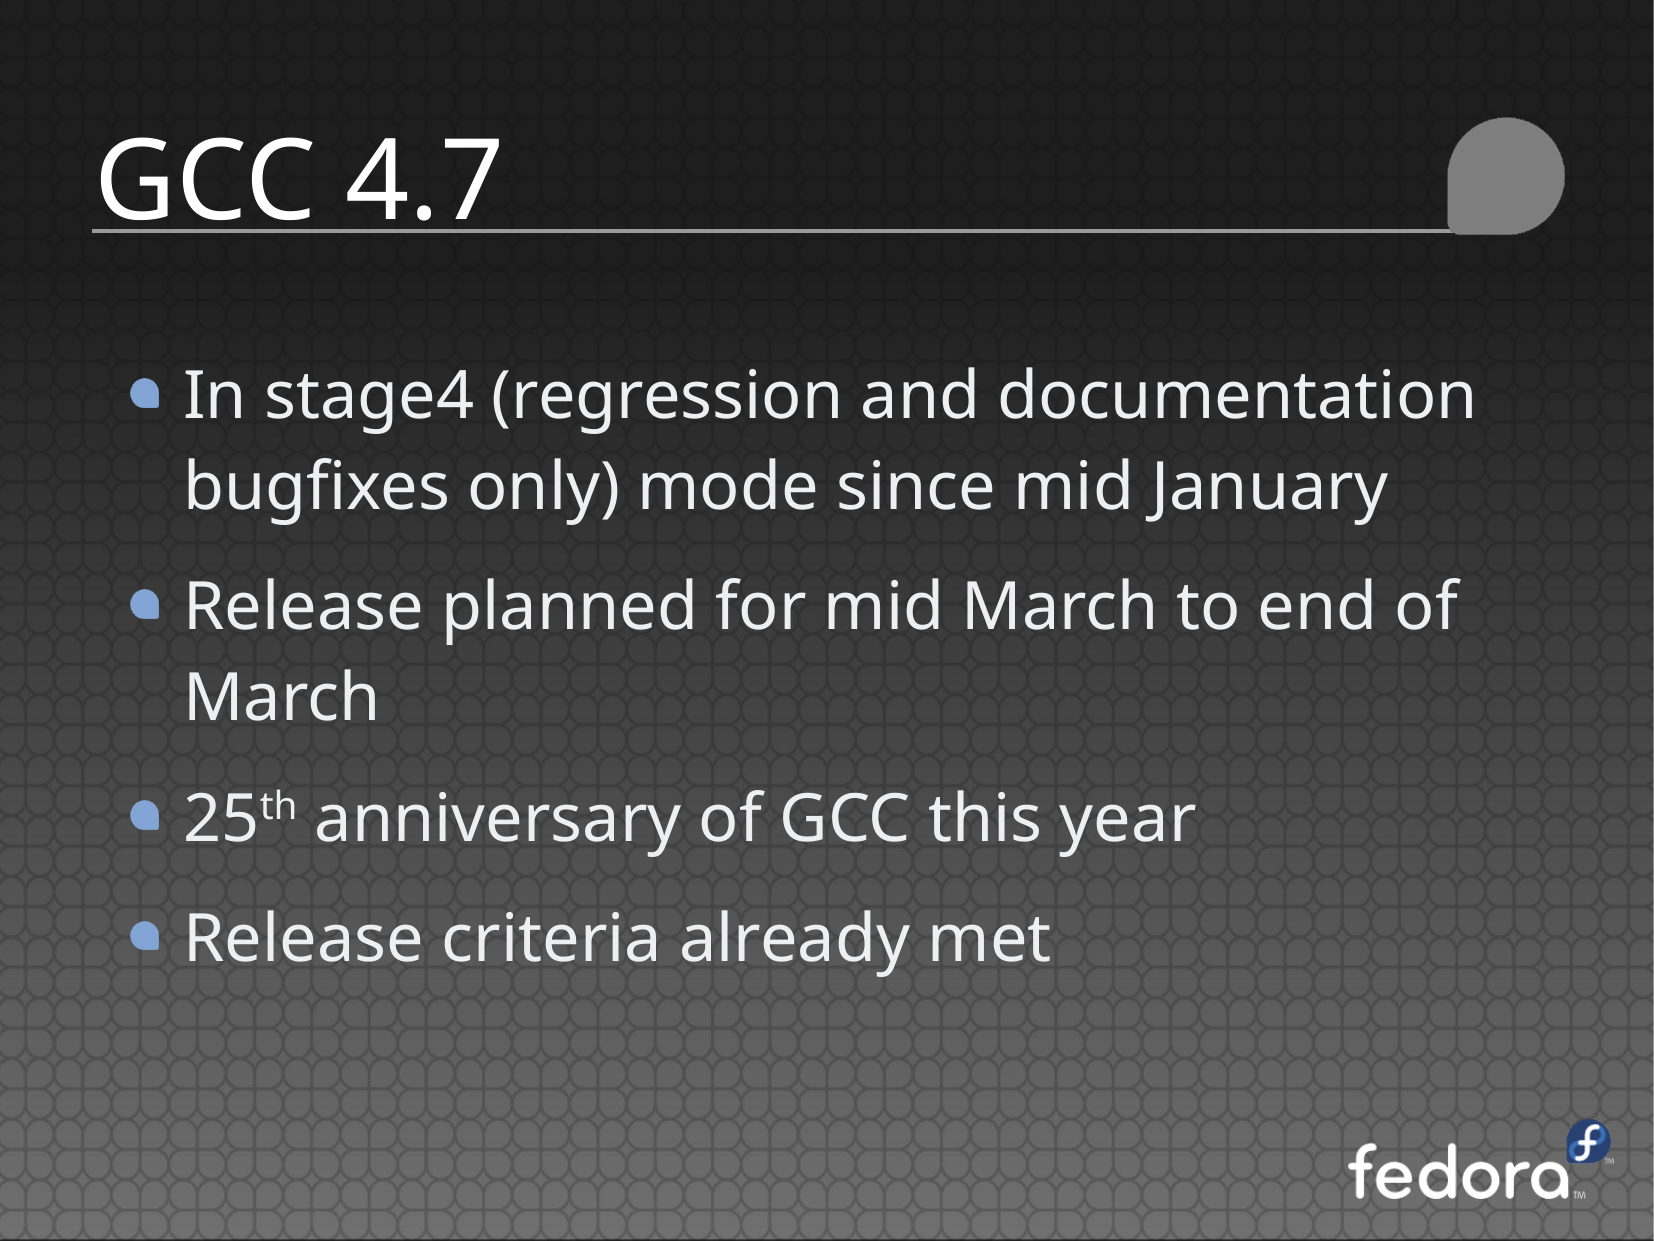

# GCC 4.7
In stage4 (regression and documentation bugfixes only) mode since mid January
Release planned for mid March to end of March
25th anniversary of GCC this year
Release criteria already met